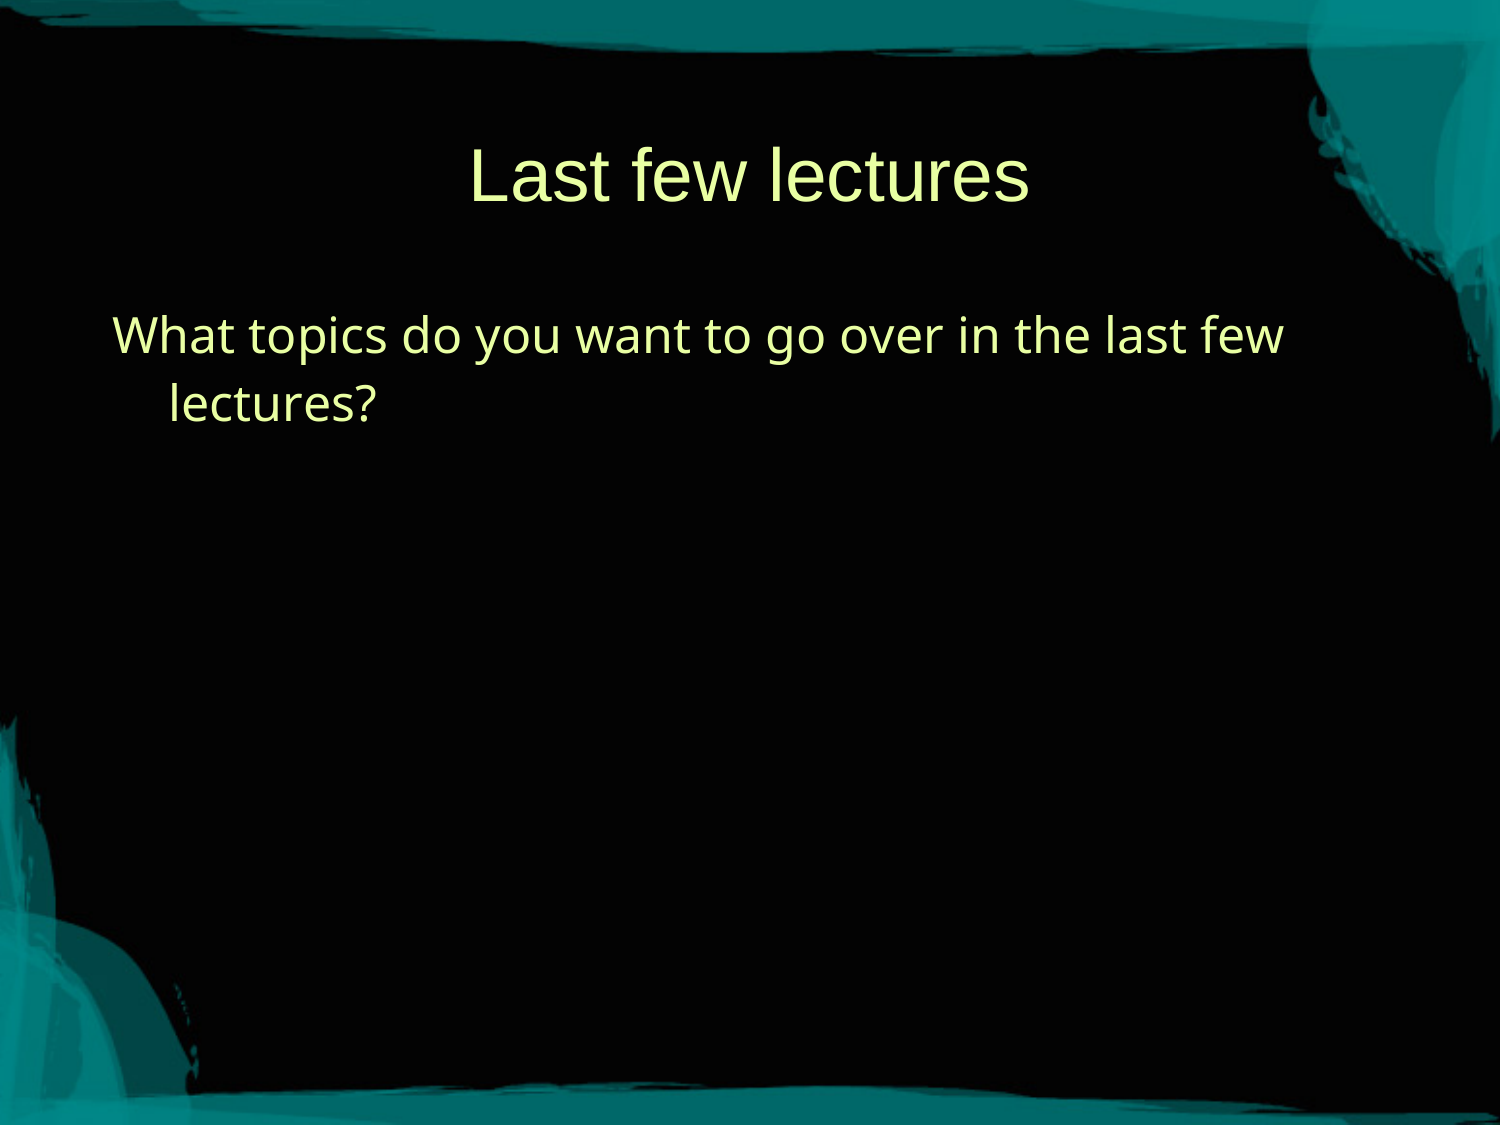

# Last few lectures
What topics do you want to go over in the last few lectures?